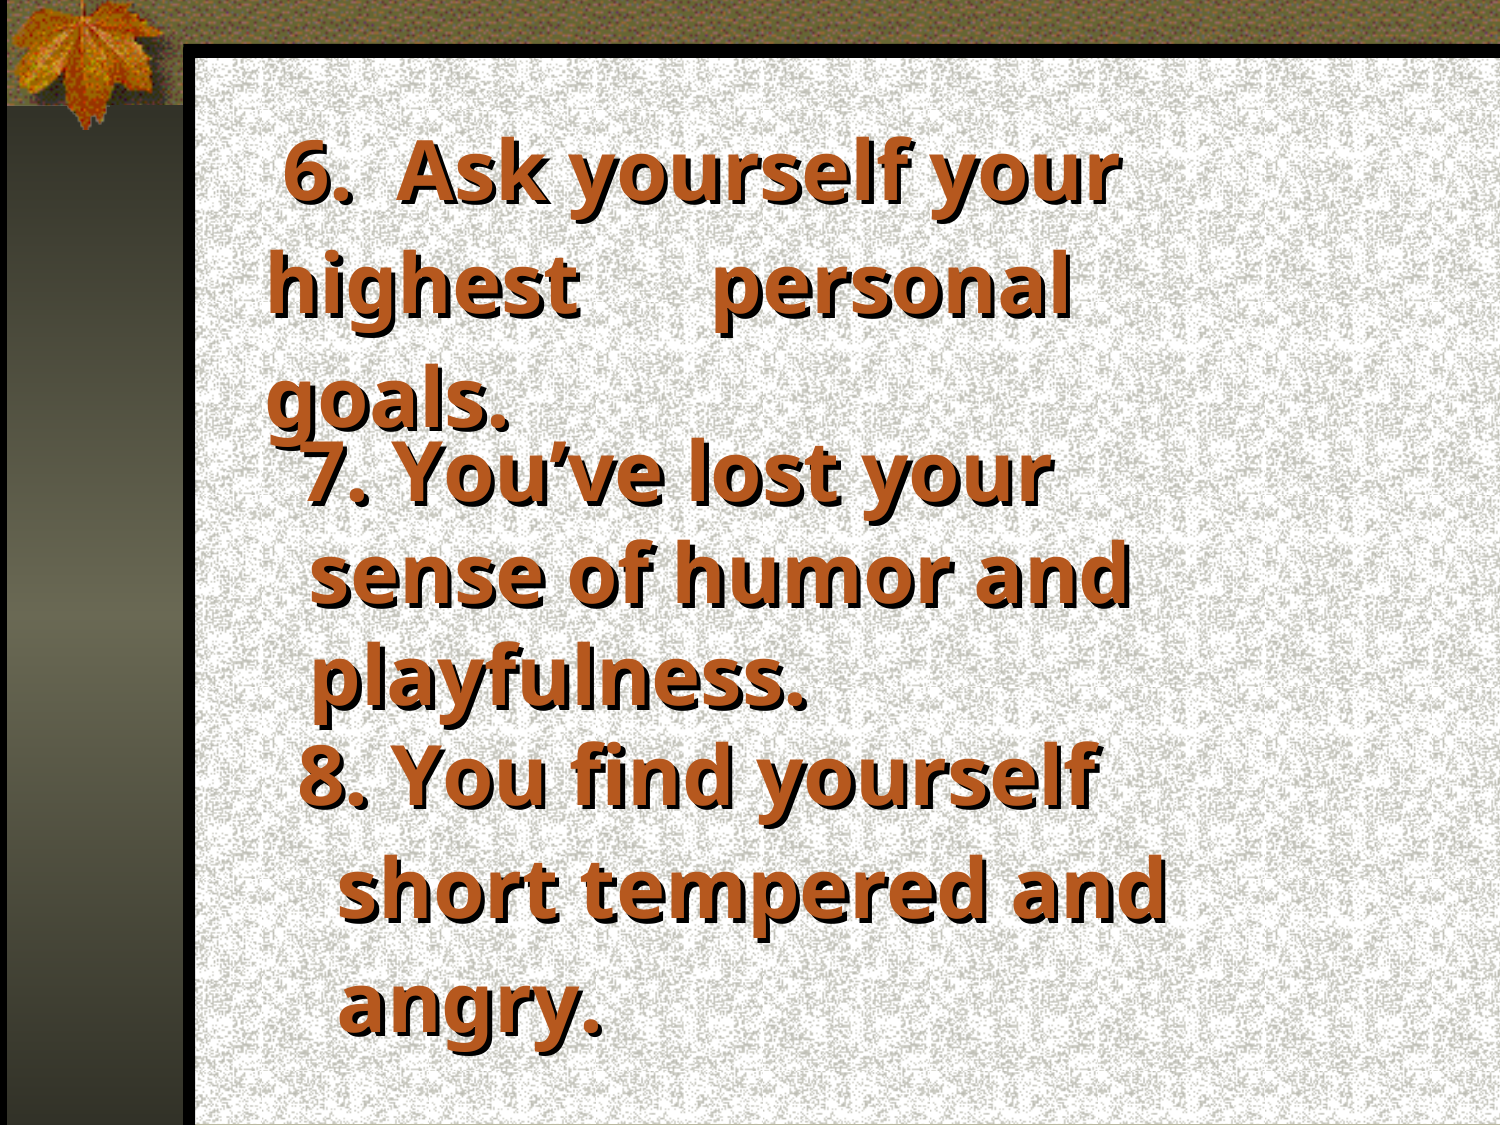

# 6. Ask yourself your highest personal goals.
 7. You’ve lost your sense of humor and playfulness.
 8. You find yourself short tempered and angry.